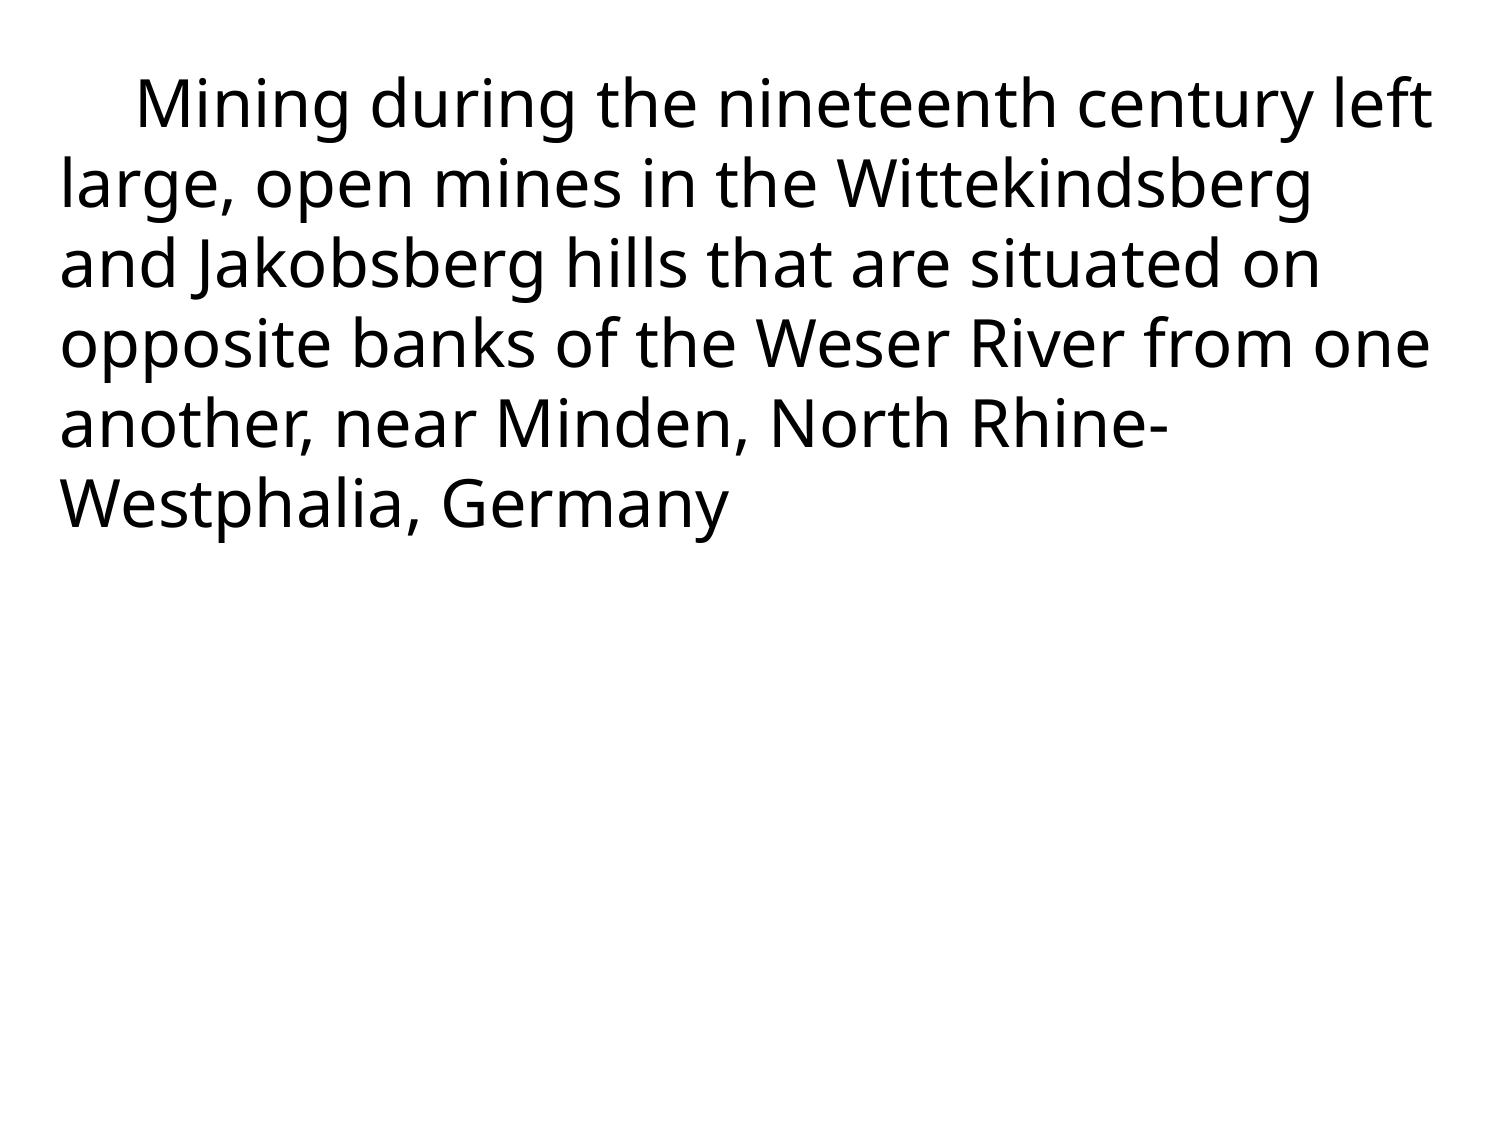

Mining during the nineteenth century left large, open mines in the Wittekindsberg and Jakobsberg hills that are situated on opposite banks of the Weser River from one another, near Minden, North Rhine-Westphalia, Germany